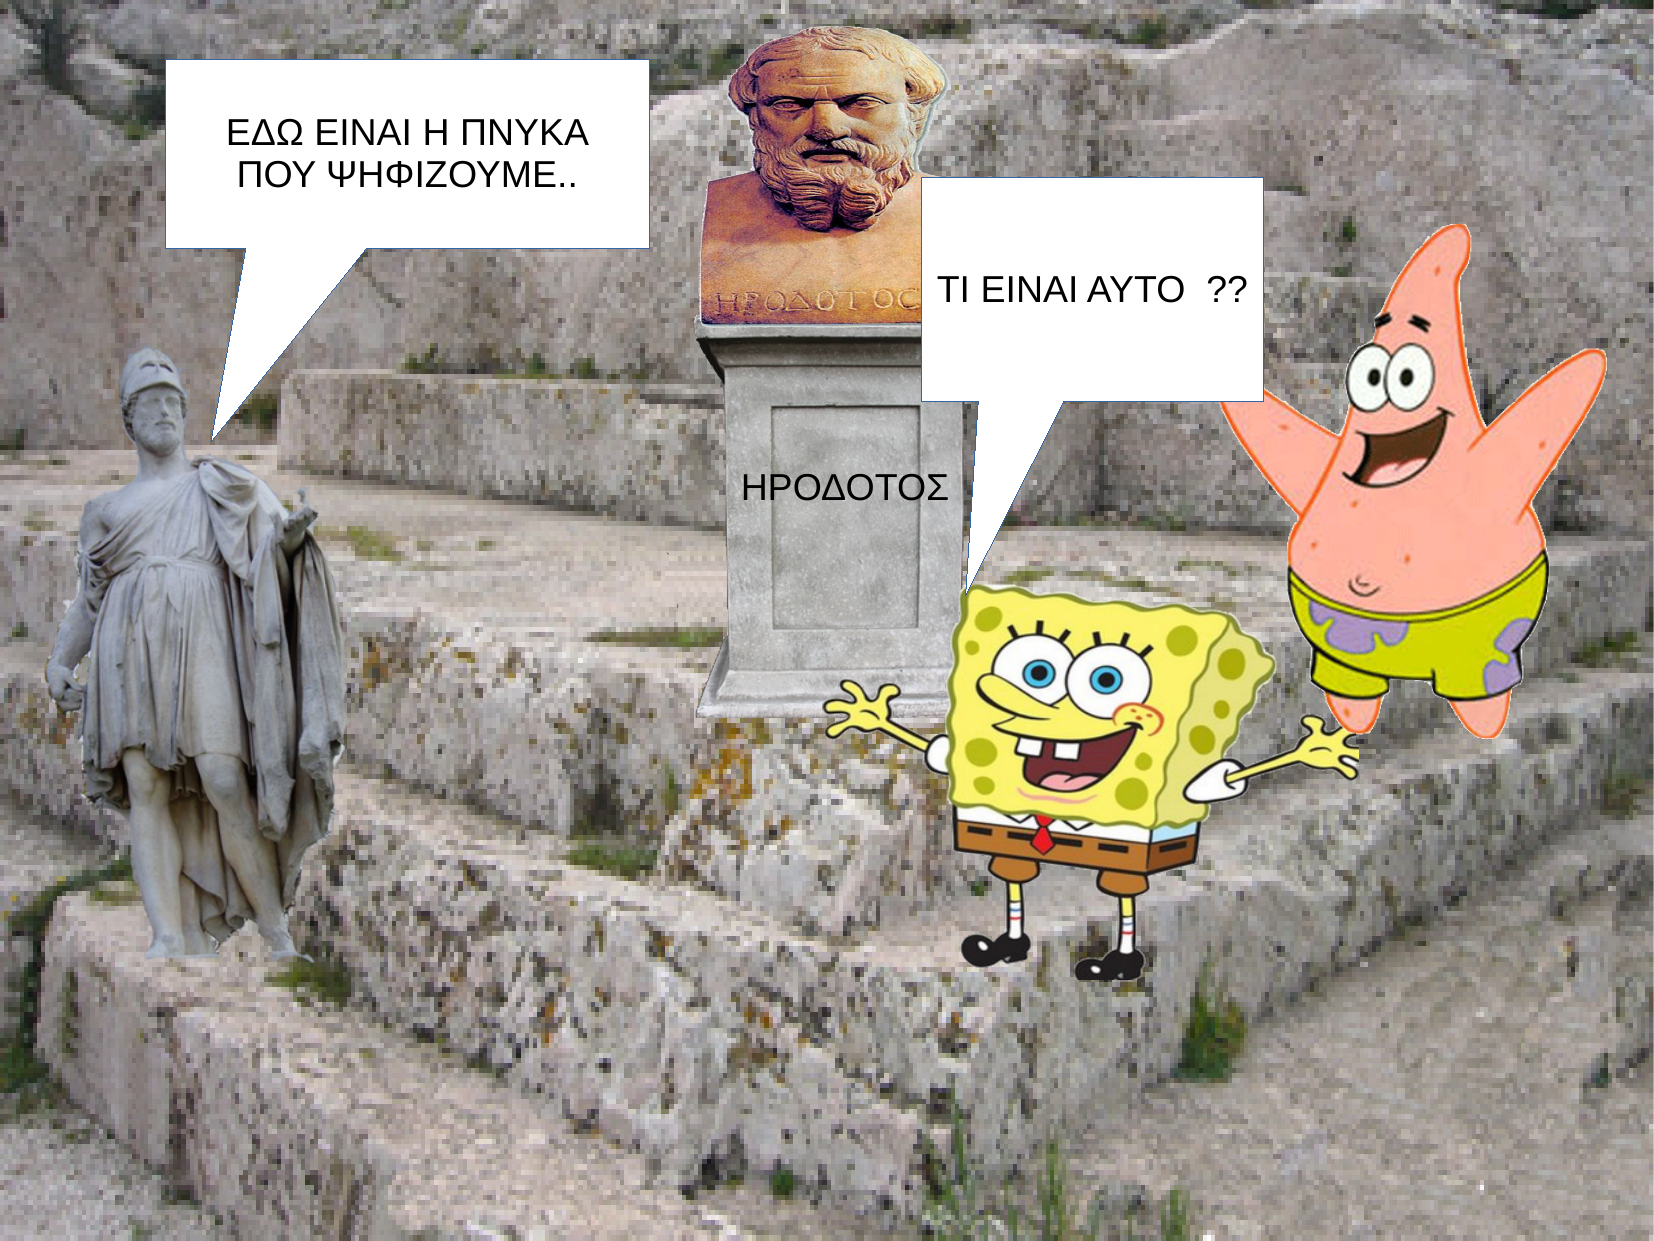

ΕΔΩ ΠΕΡΑ ΕΙΝΑΙ
ΤΟ ΤΕΛΕΥΤΑΙΟ
ΑΞΙΟΘΕΑΤΟ!!!!
ΕΔΩ ΕΙΝΑΙ Η ΠΝΥΚΑ
ΠΟΥ ΨΗΦΙΖΟΥΜΕ..
ΤΙ ΕΙΝΑΙ ΑΥΤΟ ??
 ΗΡΟΔΟΤΟΣ